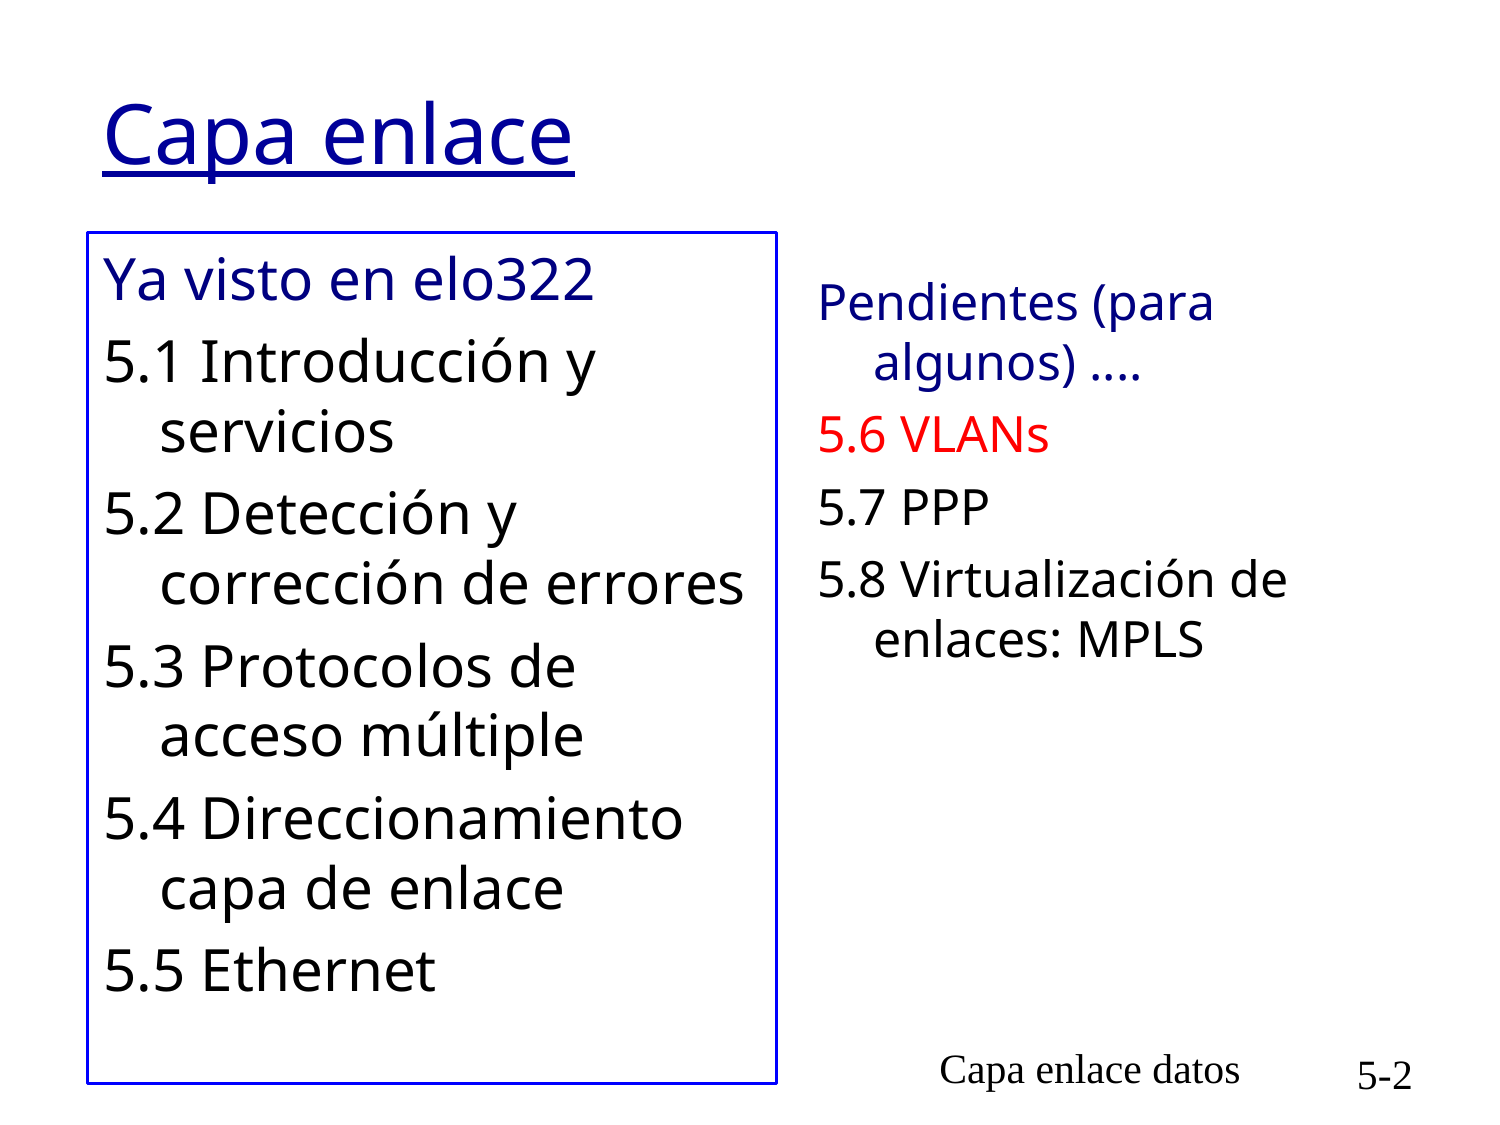

# Capa enlace
Ya visto en elo322
5.1 Introducción y servicios
5.2 Detección y corrección de errores
5.3 Protocolos de acceso múltiple
5.4 Direccionamiento capa de enlace
5.5 Ethernet
Pendientes (para algunos) ....
5.6 VLANs
5.7 PPP
5.8 Virtualización de enlaces: MPLS
2